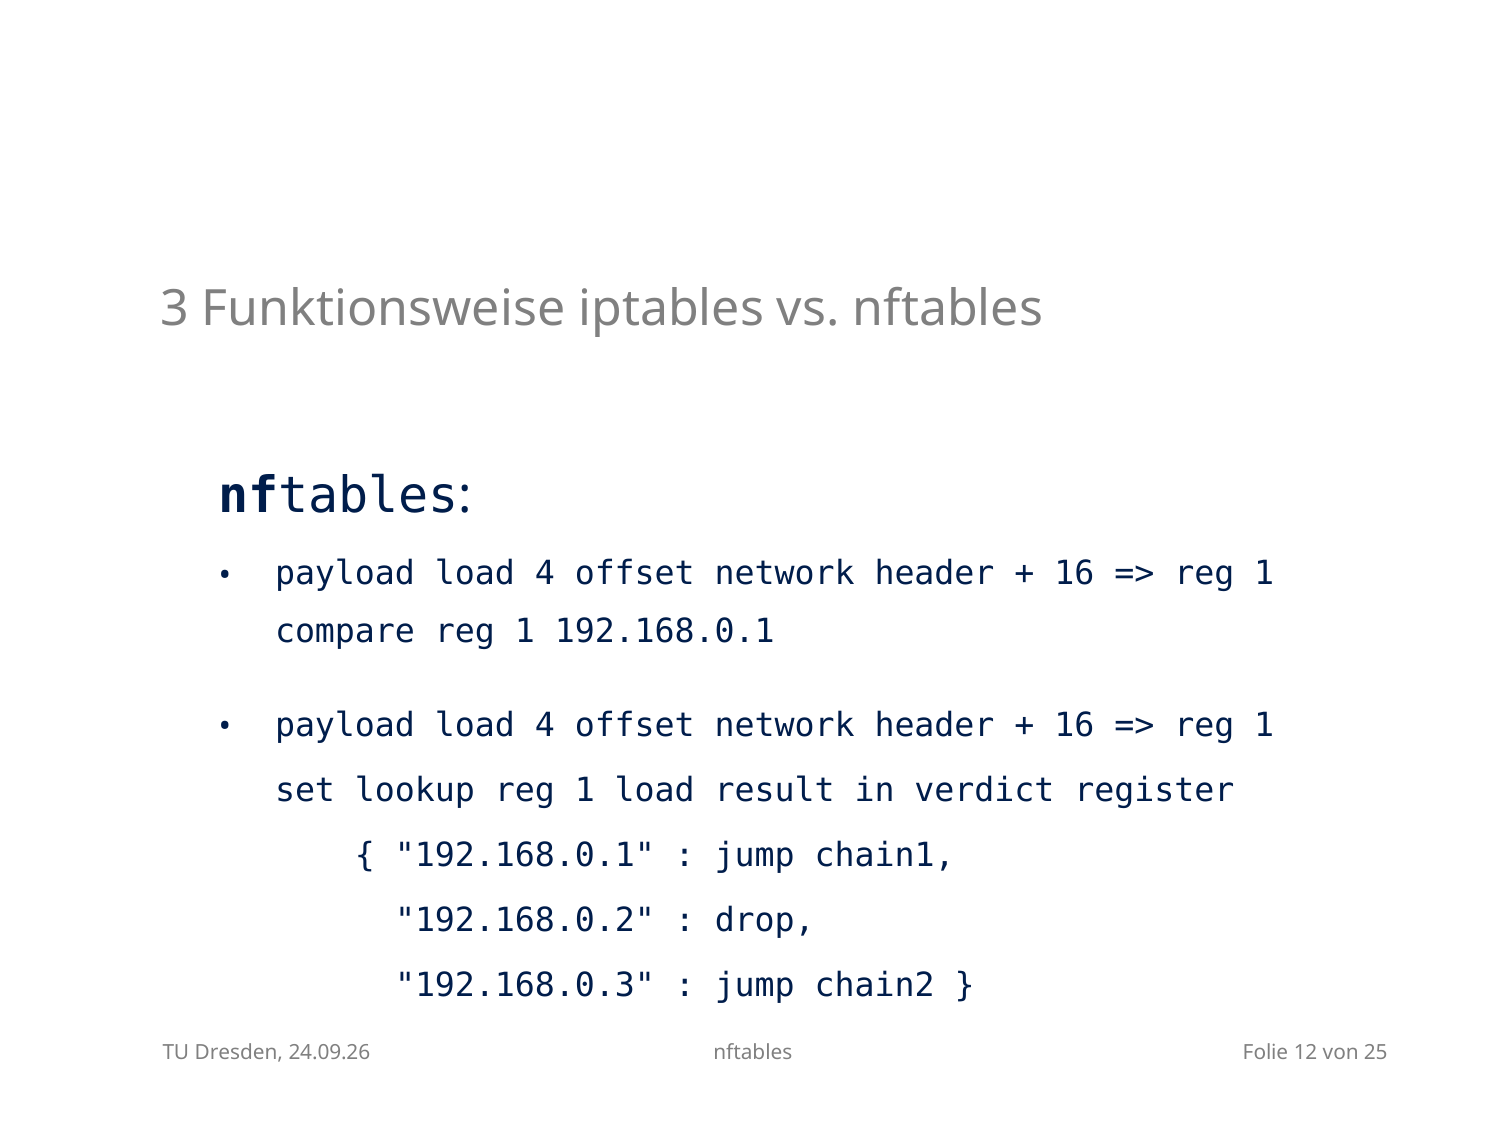

# 3 Funktionsweise iptables vs. nftables
nftables:
payload load 4 offset network header + 16 => reg 1
compare reg 1 192.168.0.1
payload load 4 offset network header + 16 => reg 1
set lookup reg 1 load result in verdict register
 { "192.168.0.1" : jump chain1,
 "192.168.0.2" : drop,
 "192.168.0.3" : jump chain2 }
12